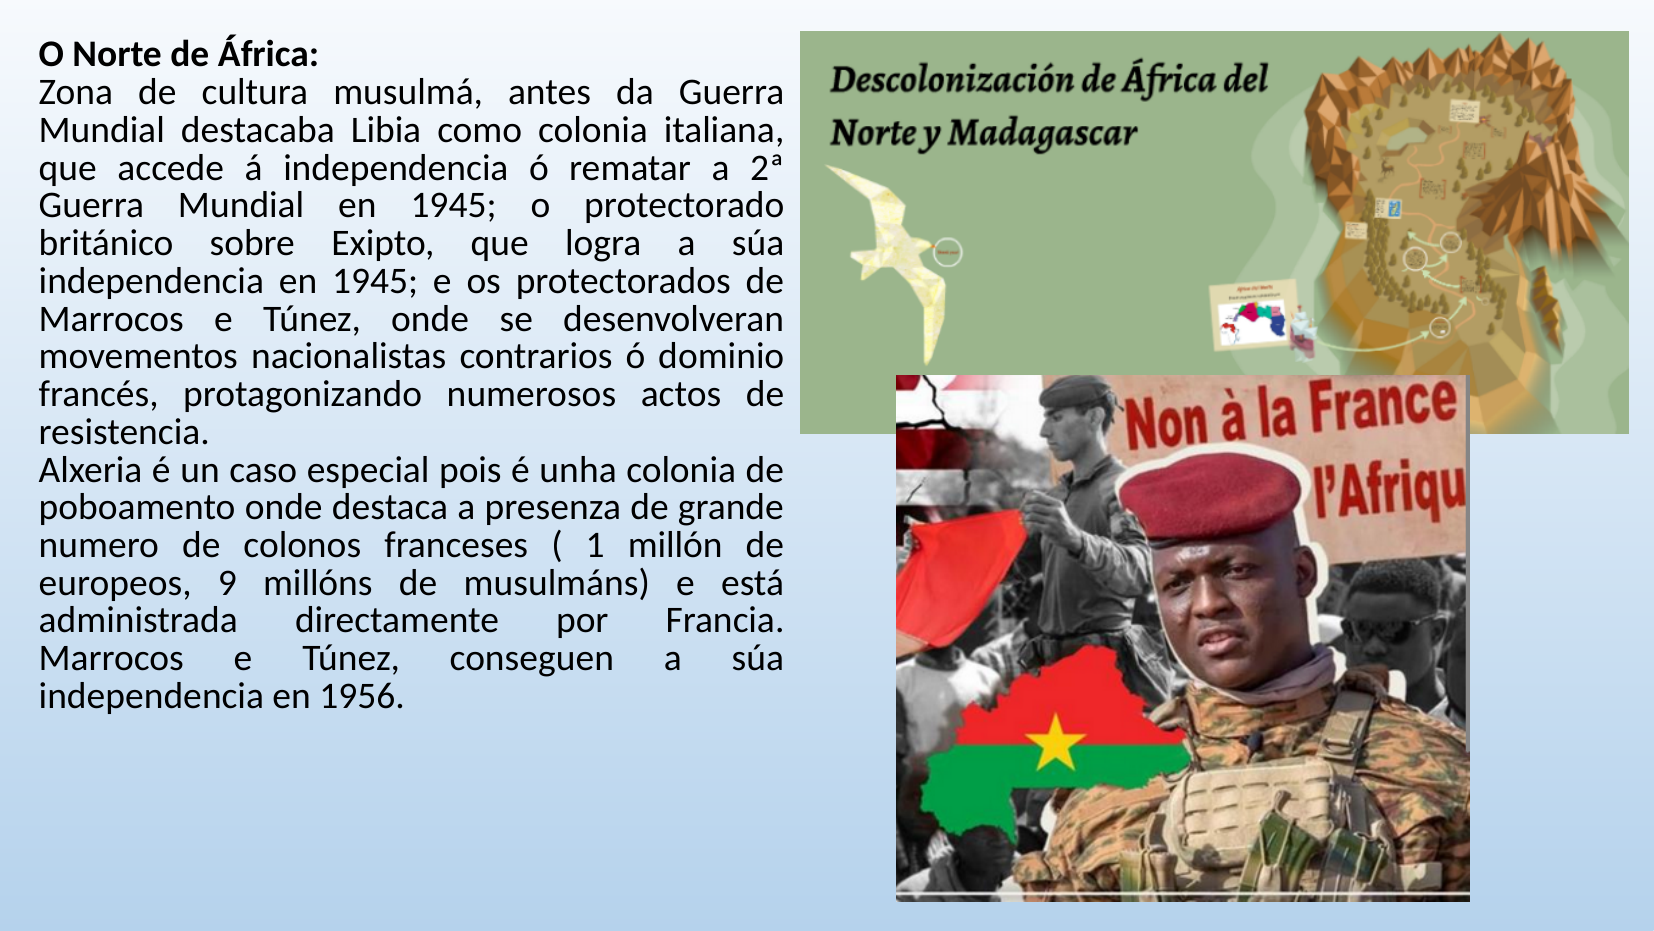

O Norte de África:
Zona de cultura musulmá, antes da Guerra Mundial destacaba Libia como colonia italiana, que accede á independencia ó rematar a 2ª Guerra Mundial en 1945; o protectorado británico sobre Exipto, que logra a súa independencia en 1945; e os protectorados de Marrocos e Túnez, onde se desenvolveran movementos nacionalistas contrarios ó dominio francés, protagonizando numerosos actos de resistencia.
Alxeria é un caso especial pois é unha colonia de poboamento onde destaca a presenza de grande numero de colonos franceses ( 1 millón de europeos, 9 millóns de musulmáns) e está administrada directamente por Francia. Marrocos e Túnez, conseguen a súa independencia en 1956.